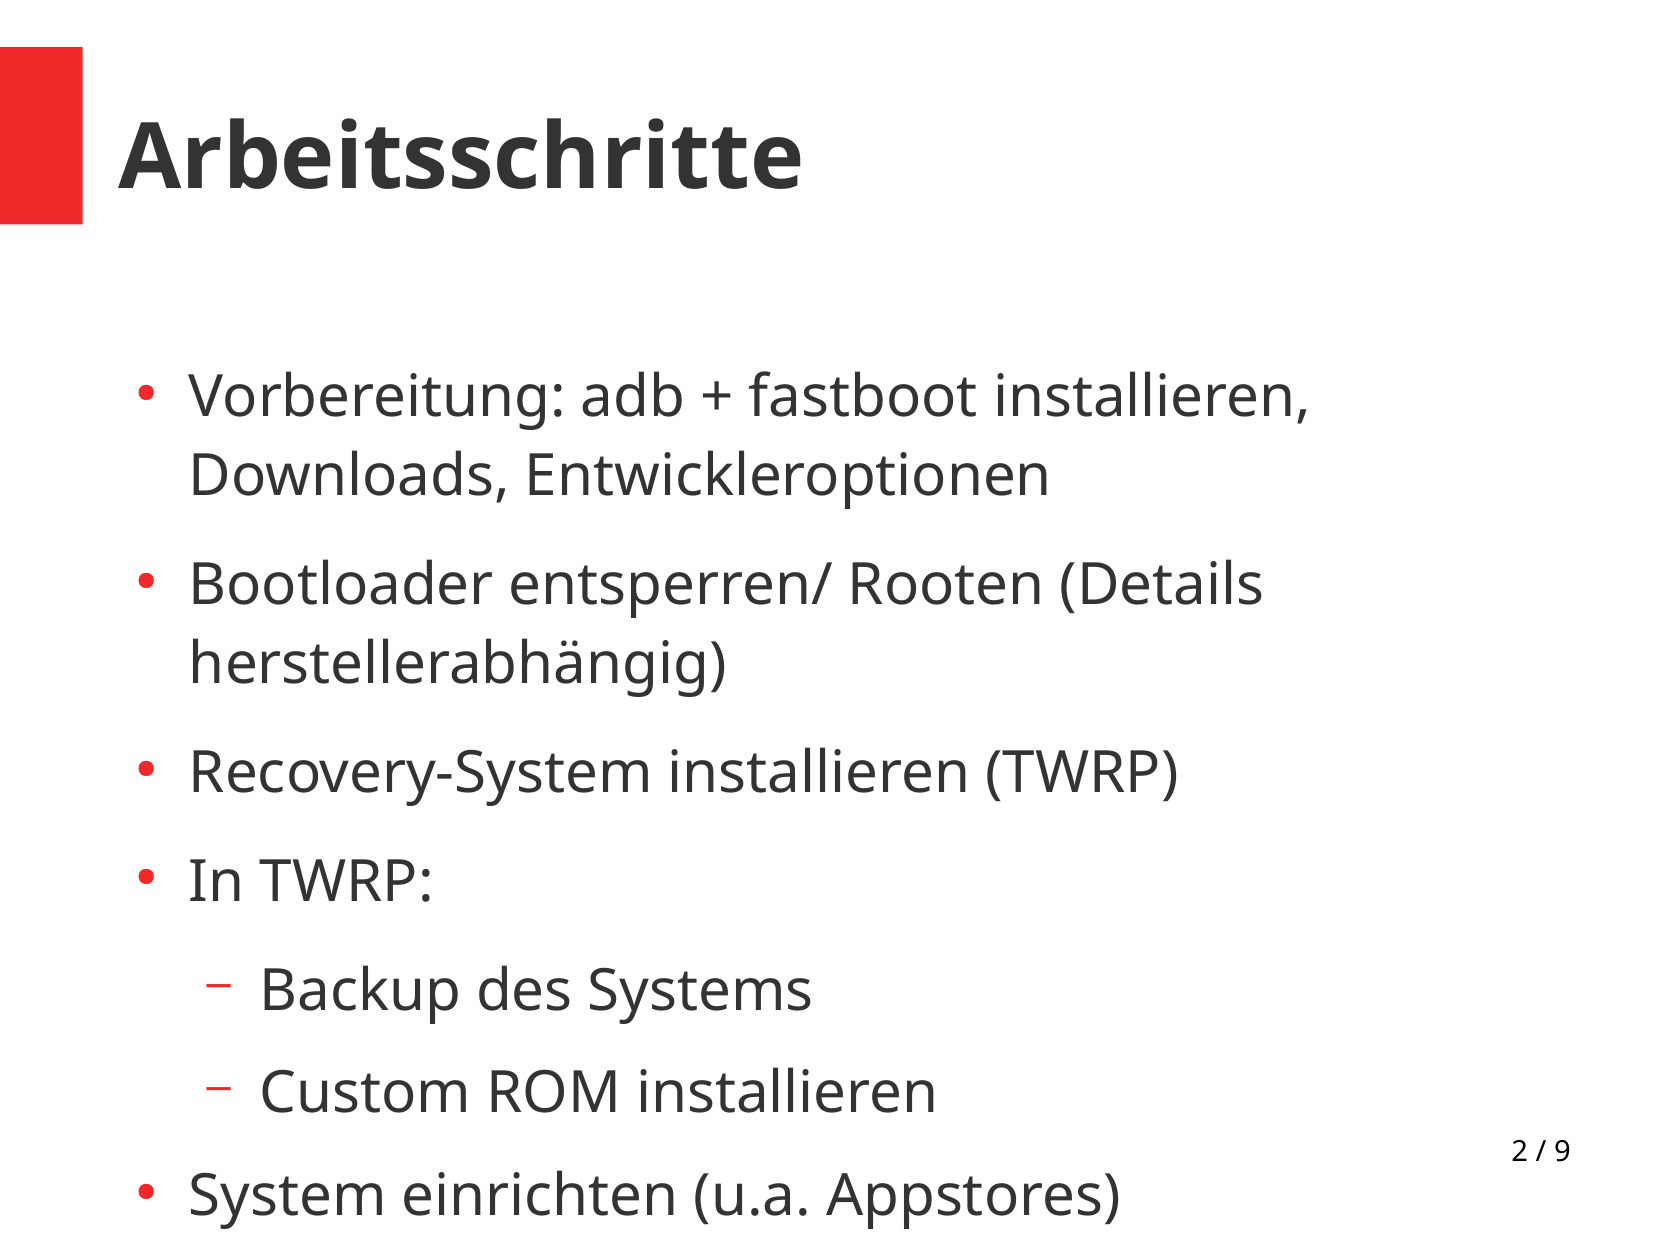

# Arbeitsschritte
Vorbereitung: adb + fastboot installieren, Downloads, Entwickleroptionen
Bootloader entsperren/ Rooten (Details herstellerabhängig)
Recovery-System installieren (TWRP)
In TWRP:
Backup des Systems
Custom ROM installieren
System einrichten (u.a. Appstores)
2